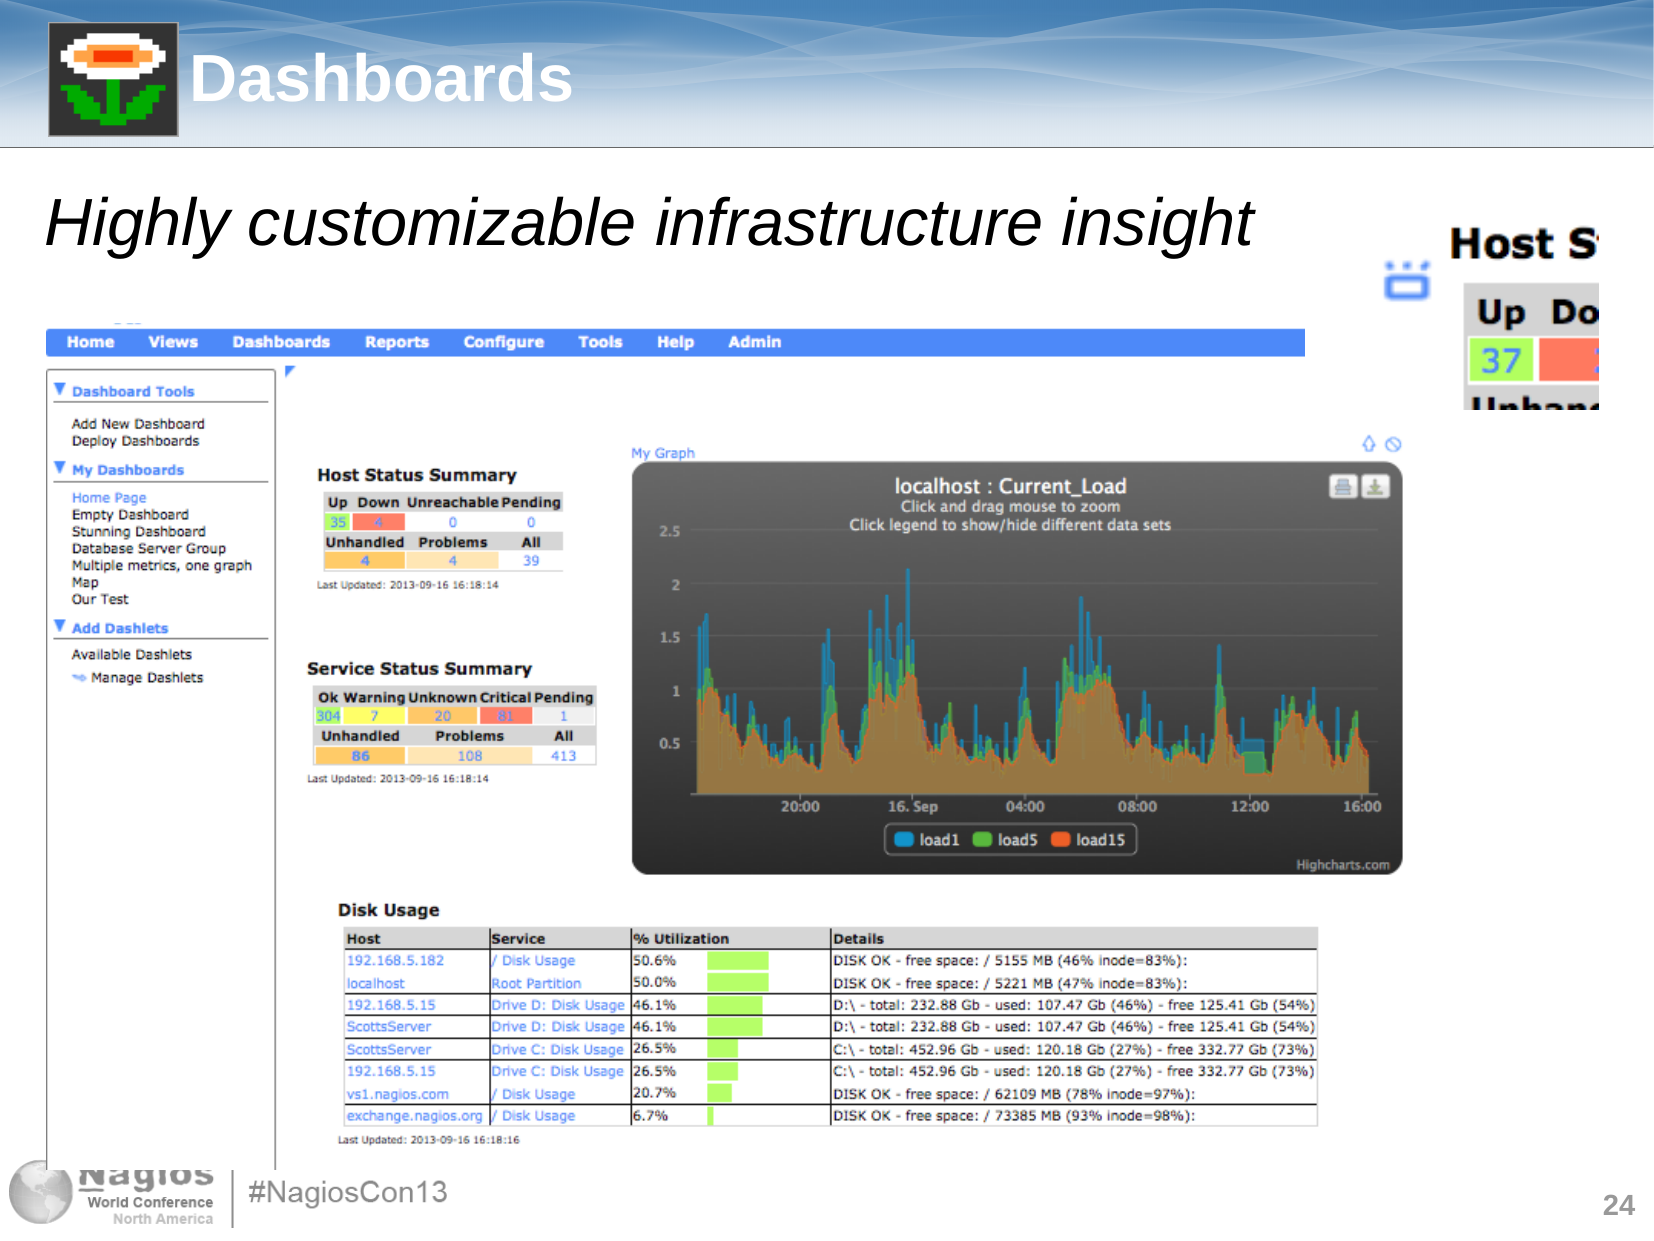

# Dashboards
Highly customizable infrastructure insight
24